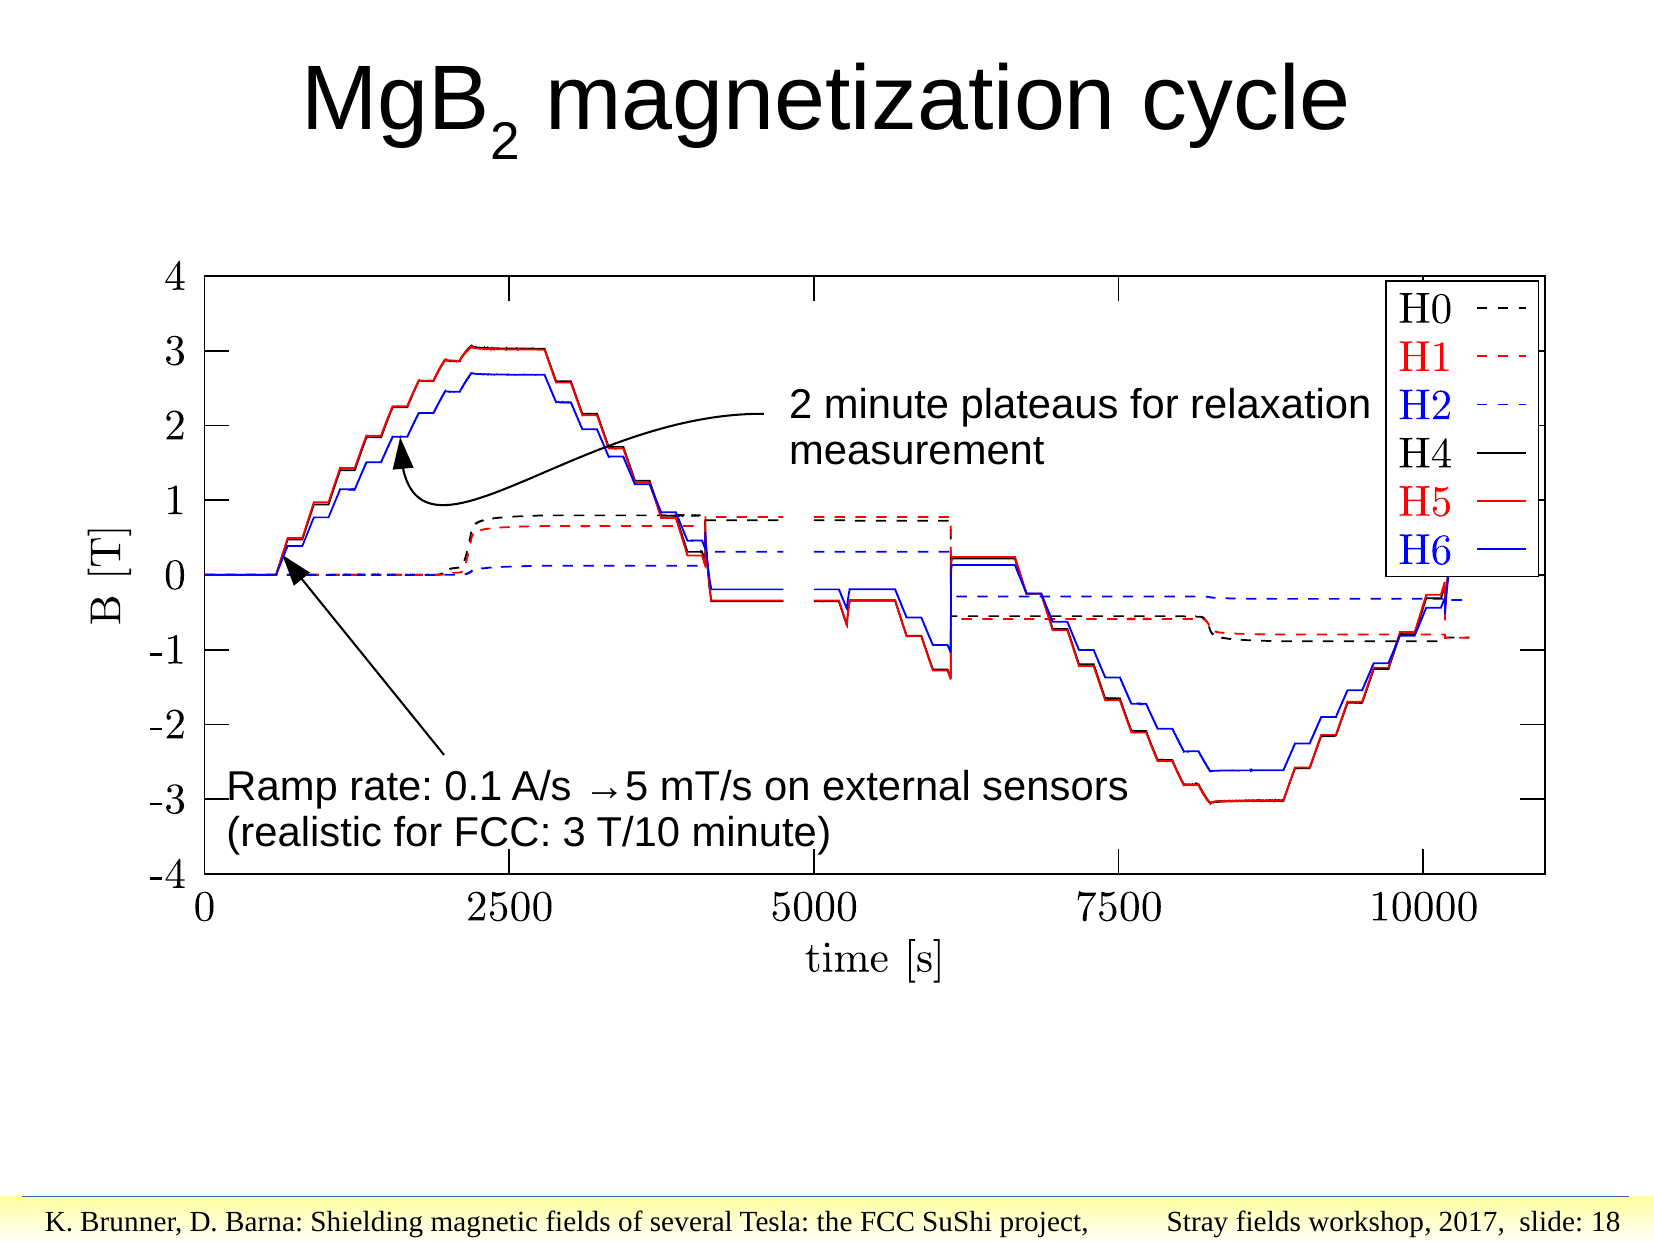

# MgB2 magnetization cycle
2 minute plateaus for relaxation measurement
Ramp rate: 0.1 A/s →5 mT/s on external sensors
(realistic for FCC: 3 T/10 minute)